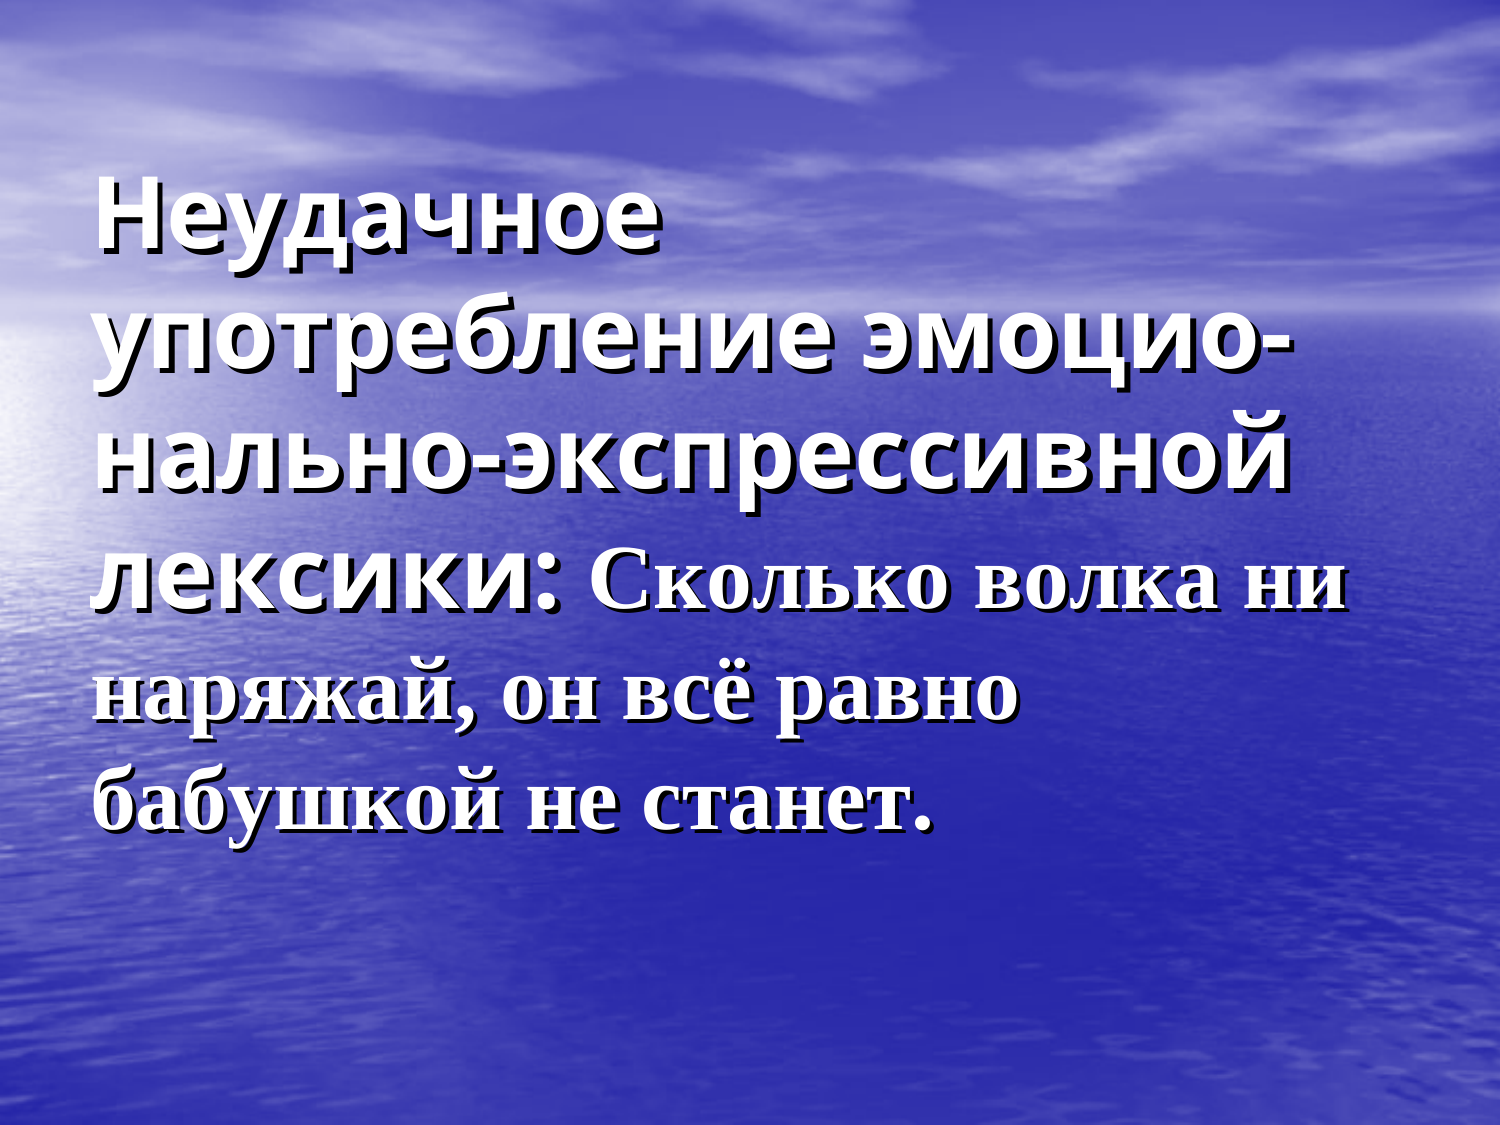

# Неудачное употребление эмоцио-нально-экспрессивной лексики: Сколько волка ни наряжай, он всё равно бабушкой не станет.